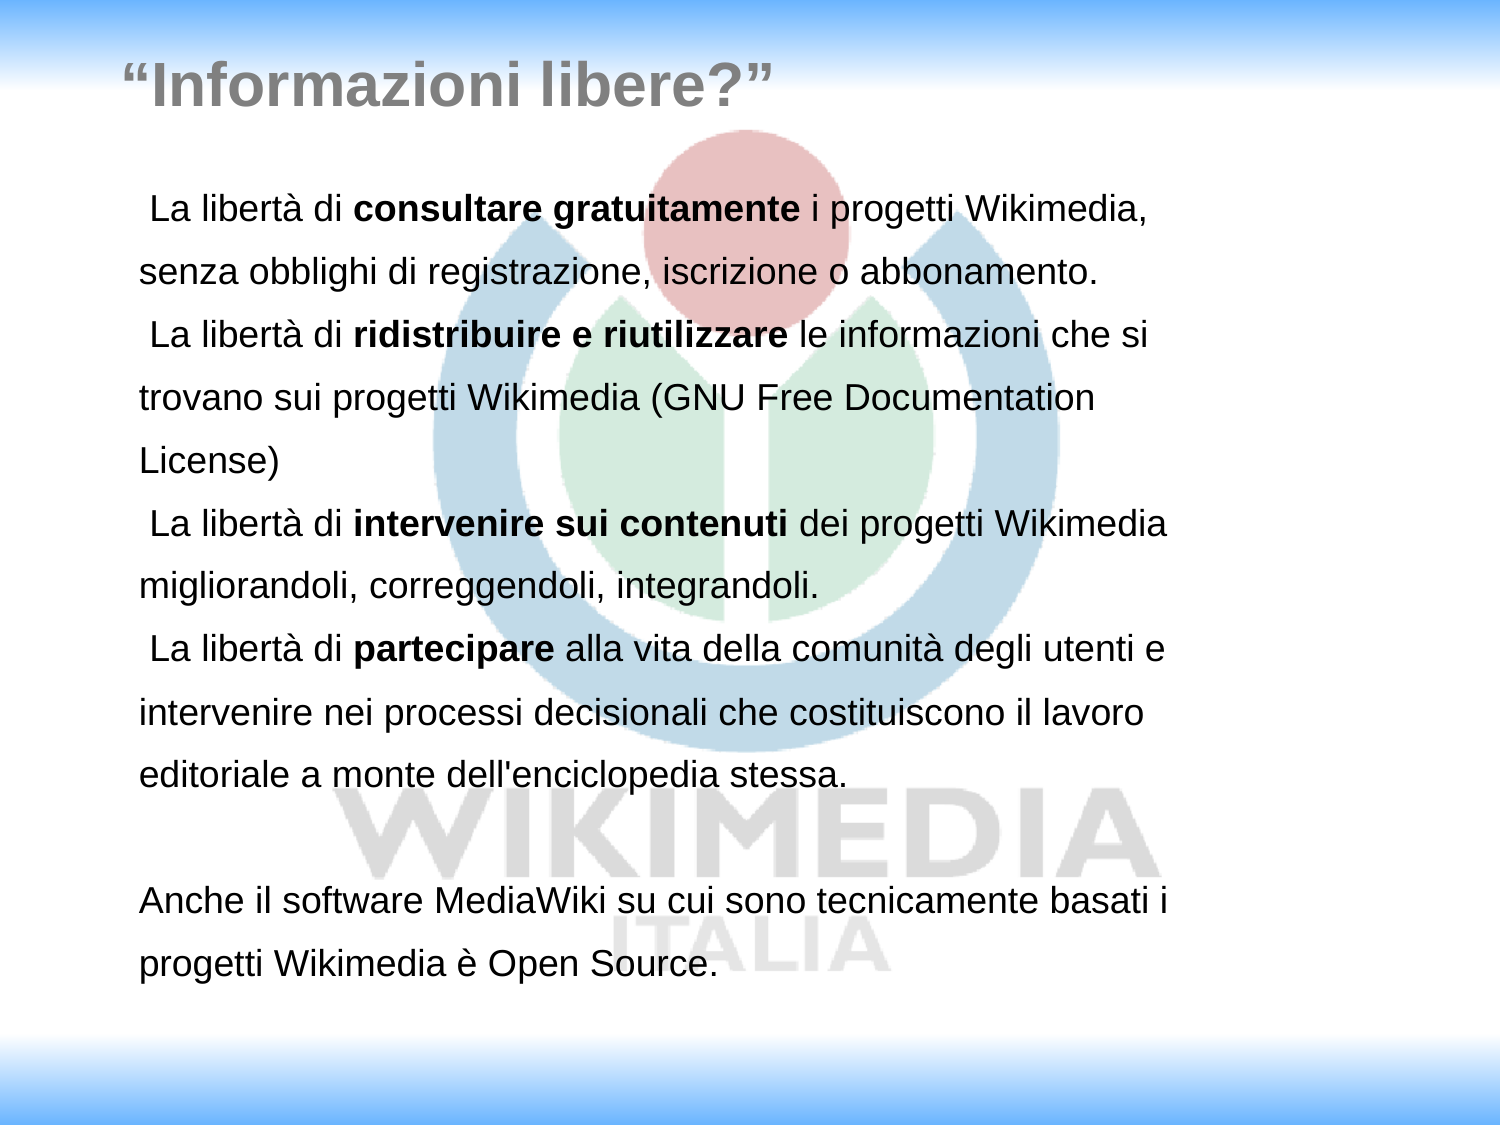

“Informazioni libere?”
 La libertà di consultare gratuitamente i progetti Wikimedia, senza obblighi di registrazione, iscrizione o abbonamento.
 La libertà di ridistribuire e riutilizzare le informazioni che si trovano sui progetti Wikimedia (GNU Free Documentation License)
 La libertà di intervenire sui contenuti dei progetti Wikimedia migliorandoli, correggendoli, integrandoli.
 La libertà di partecipare alla vita della comunità degli utenti e intervenire nei processi decisionali che costituiscono il lavoro editoriale a monte dell'enciclopedia stessa.
Anche il software MediaWiki su cui sono tecnicamente basati i progetti Wikimedia è Open Source.